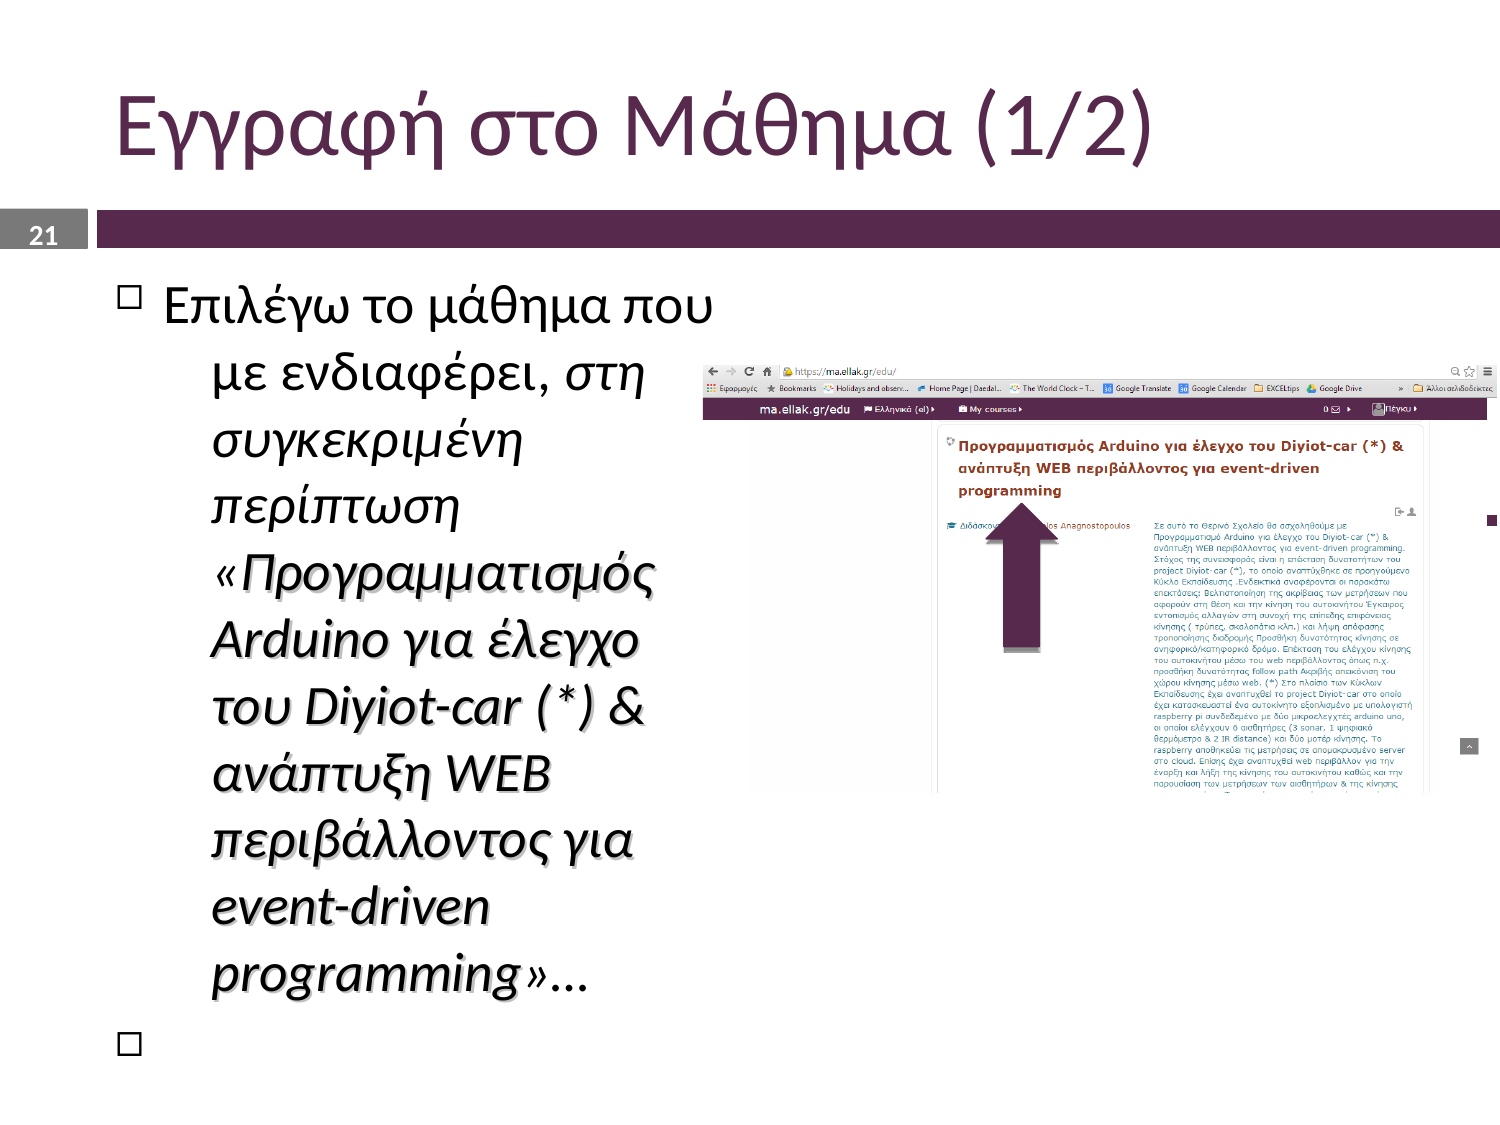

# Εγγραφή στο Μάθημα (1/2)
Επιλέγω το μάθημα που με ενδιαφέρει, στη συγκεκριμένη περίπτωση «Προγραμματισμός Arduino για έλεγχο του Diyiot-car (*) & ανάπτυξη WEB περιβάλλοντος για event-driven programming»…